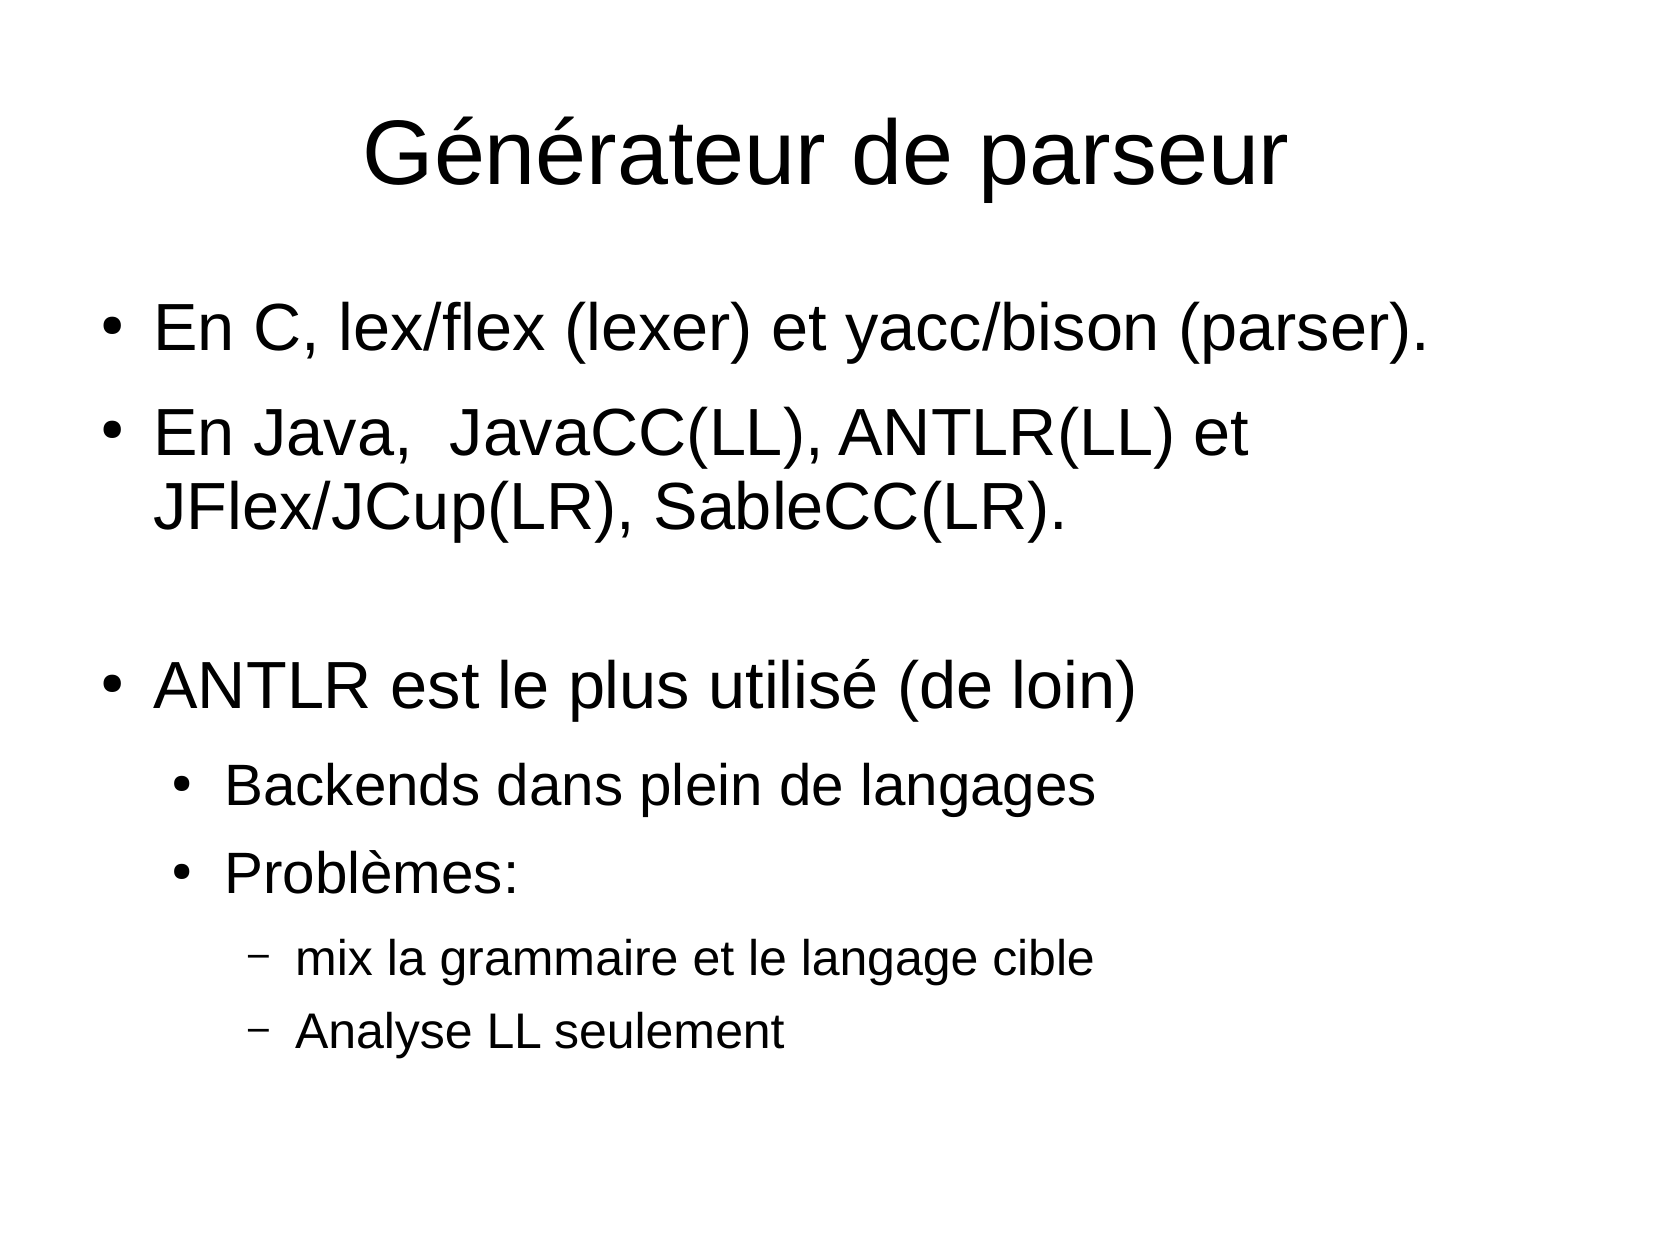

# Générateur de parseur
En C, lex/flex (lexer) et yacc/bison (parser).
En Java, JavaCC(LL), ANTLR(LL) et JFlex/JCup(LR), SableCC(LR).
ANTLR est le plus utilisé (de loin)
Backends dans plein de langages
Problèmes:
mix la grammaire et le langage cible
Analyse LL seulement